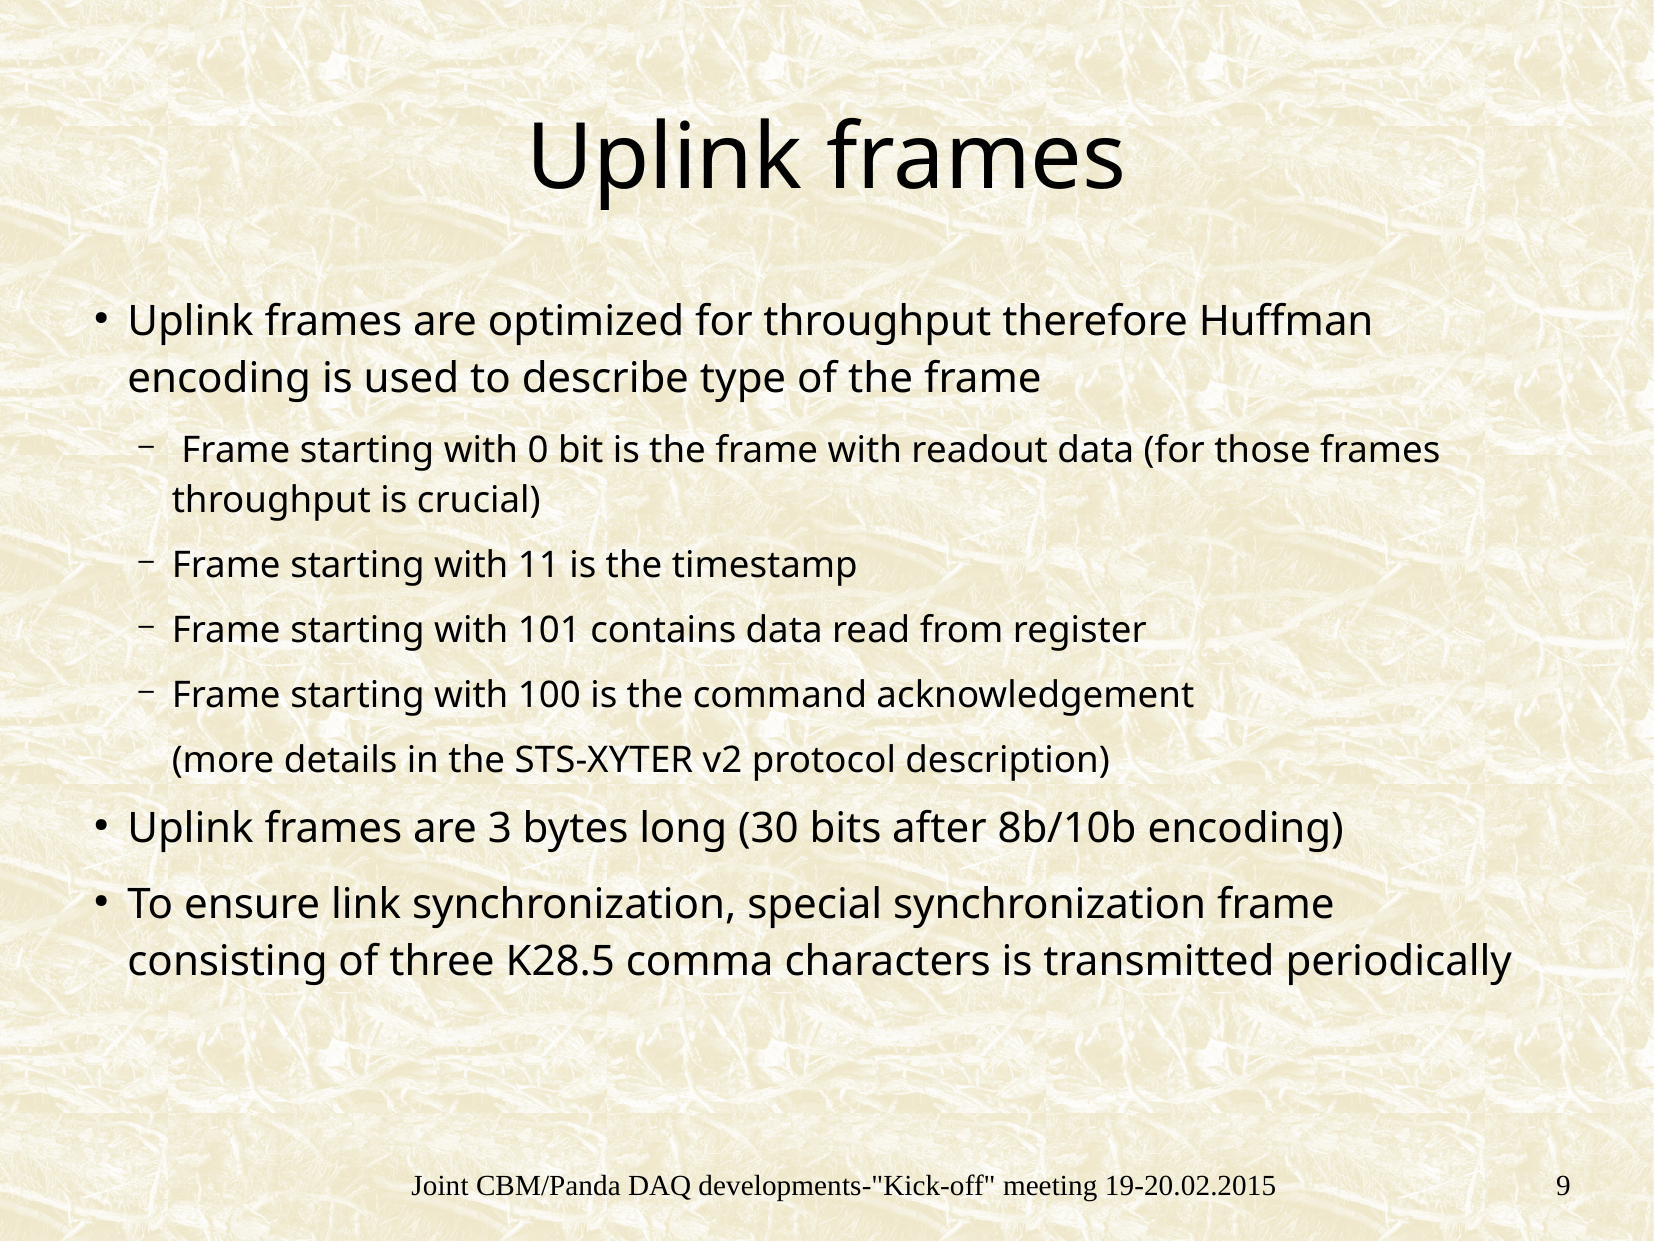

# Uplink frames
Uplink frames are optimized for throughput therefore Huffman encoding is used to describe type of the frame
 Frame starting with 0 bit is the frame with readout data (for those frames throughput is crucial)
Frame starting with 11 is the timestamp
Frame starting with 101 contains data read from register
Frame starting with 100 is the command acknowledgement
(more details in the STS-XYTER v2 protocol description)
Uplink frames are 3 bytes long (30 bits after 8b/10b encoding)
To ensure link synchronization, special synchronization frame consisting of three K28.5 comma characters is transmitted periodically
Joint CBM/Panda DAQ developments-"Kick-off" meeting 19-20.02.2015
9